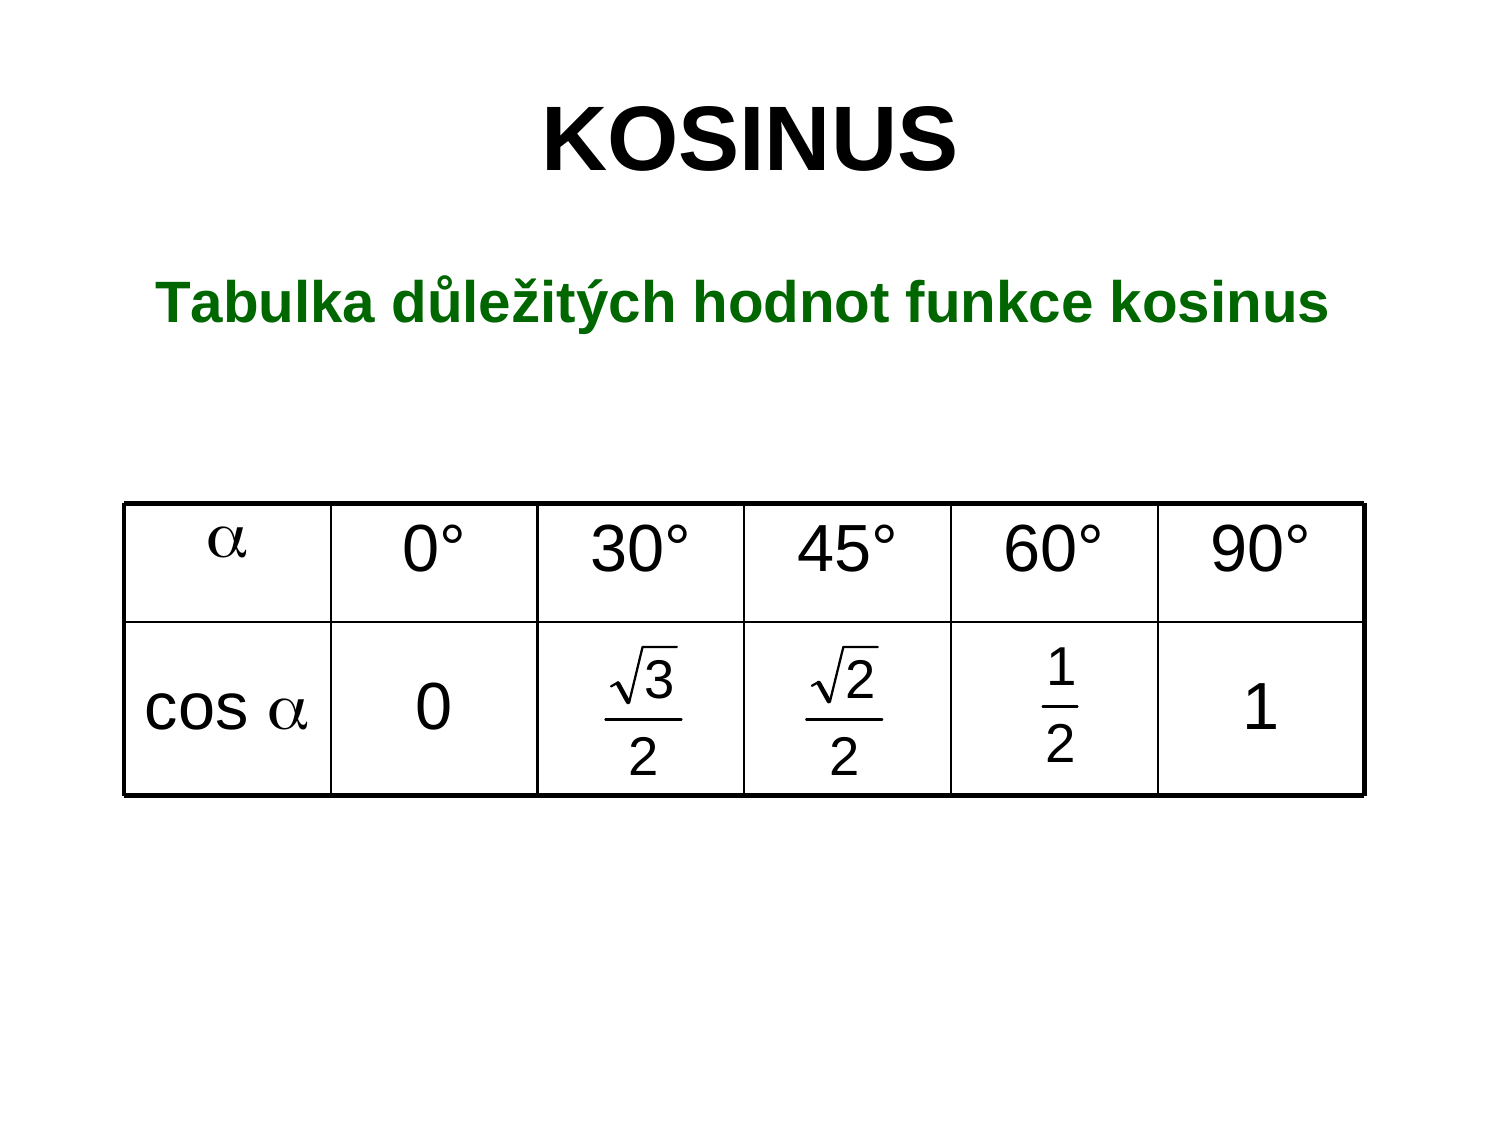

# KOSINUS
Tabulka důležitých hodnot funkce kosinus

0°
30°
45°
60°
90°
cos 
0
1